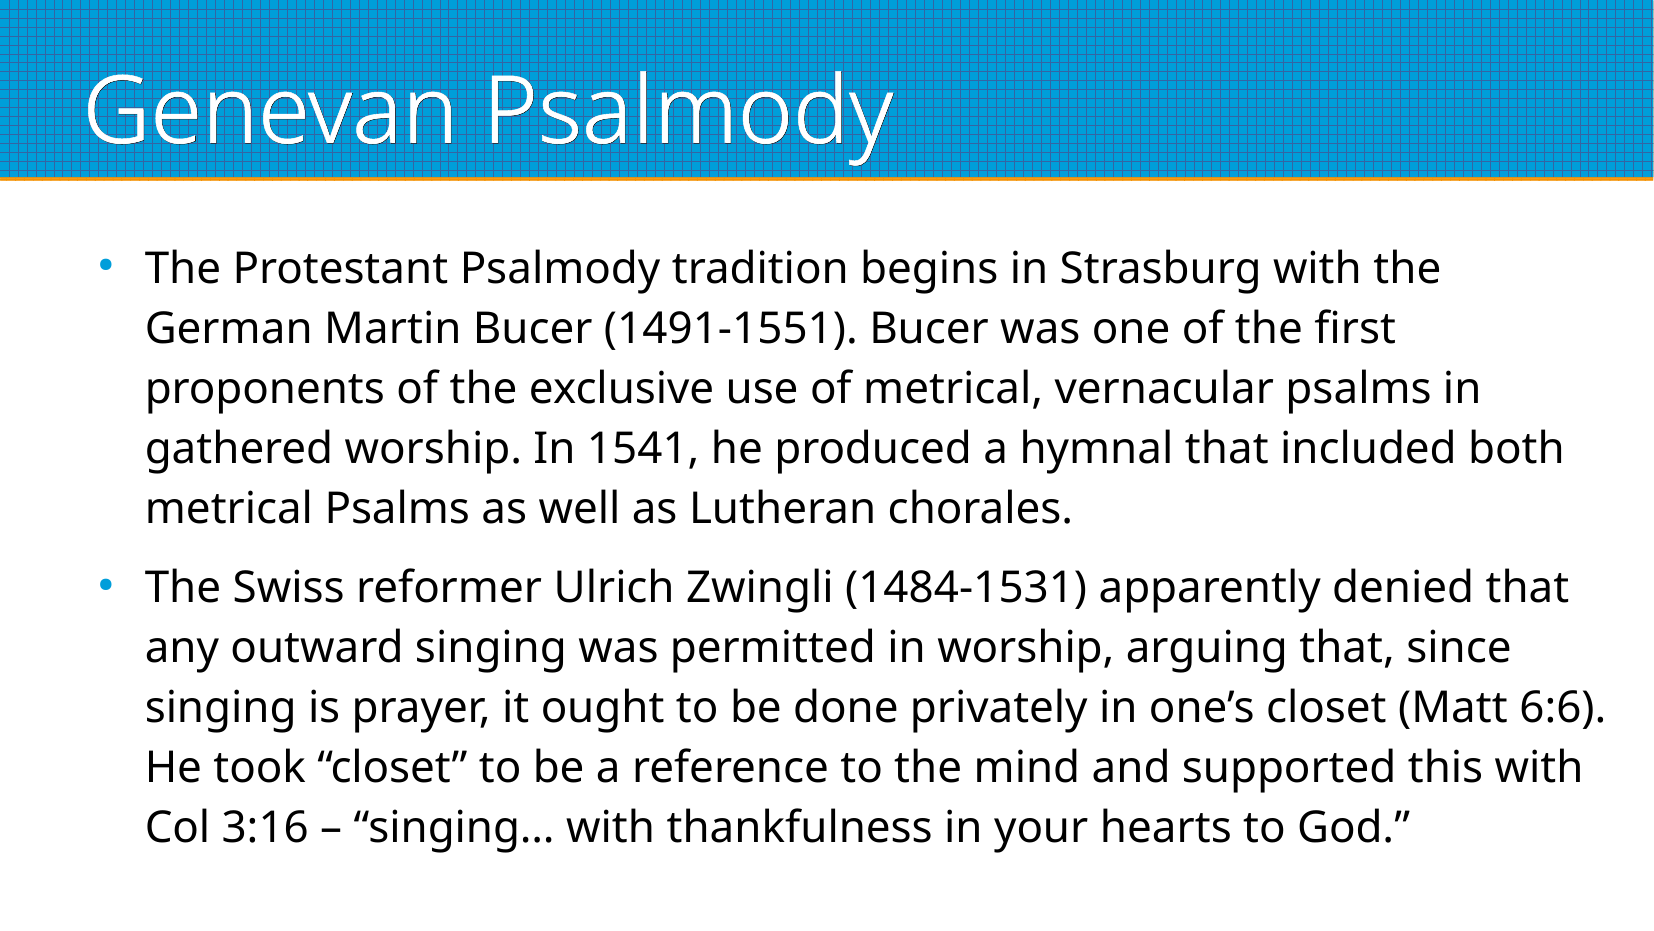

# Genevan Psalmody
The Protestant Psalmody tradition begins in Strasburg with the German Martin Bucer (1491-1551). Bucer was one of the first proponents of the exclusive use of metrical, vernacular psalms in gathered worship. In 1541, he produced a hymnal that included both metrical Psalms as well as Lutheran chorales.
The Swiss reformer Ulrich Zwingli (1484-1531) apparently denied that any outward singing was permitted in worship, arguing that, since singing is prayer, it ought to be done privately in one’s closet (Matt 6:6). He took “closet” to be a reference to the mind and supported this with Col 3:16 – “singing… with thankfulness in your hearts to God.”